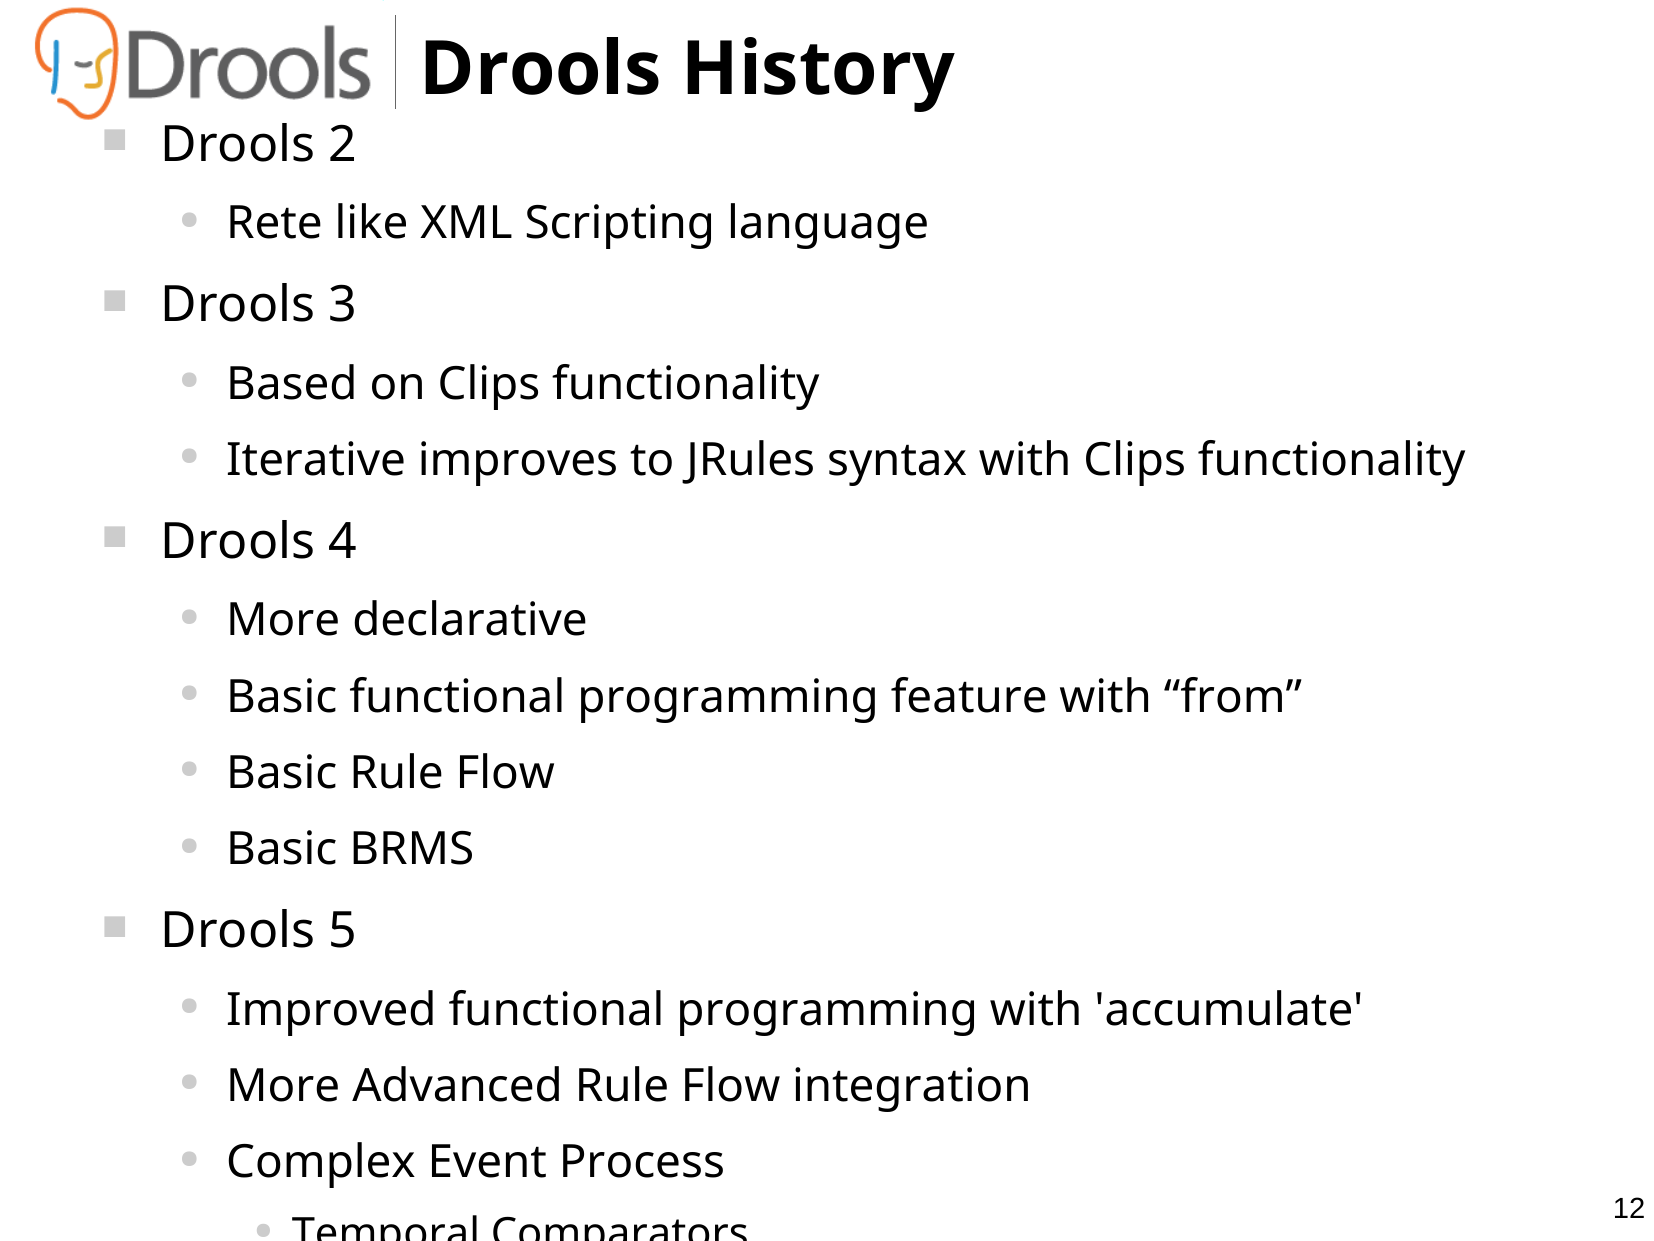

# Drools History
Drools 2
Rete like XML Scripting language
Drools 3
Based on Clips functionality
Iterative improves to JRules syntax with Clips functionality
Drools 4
More declarative
Basic functional programming feature with “from”
Basic Rule Flow
Basic BRMS
Drools 5
Improved functional programming with 'accumulate'
More Advanced Rule Flow integration
Complex Event Process
Temporal Comparators
Sliding Time Windows
Production ready BRMS